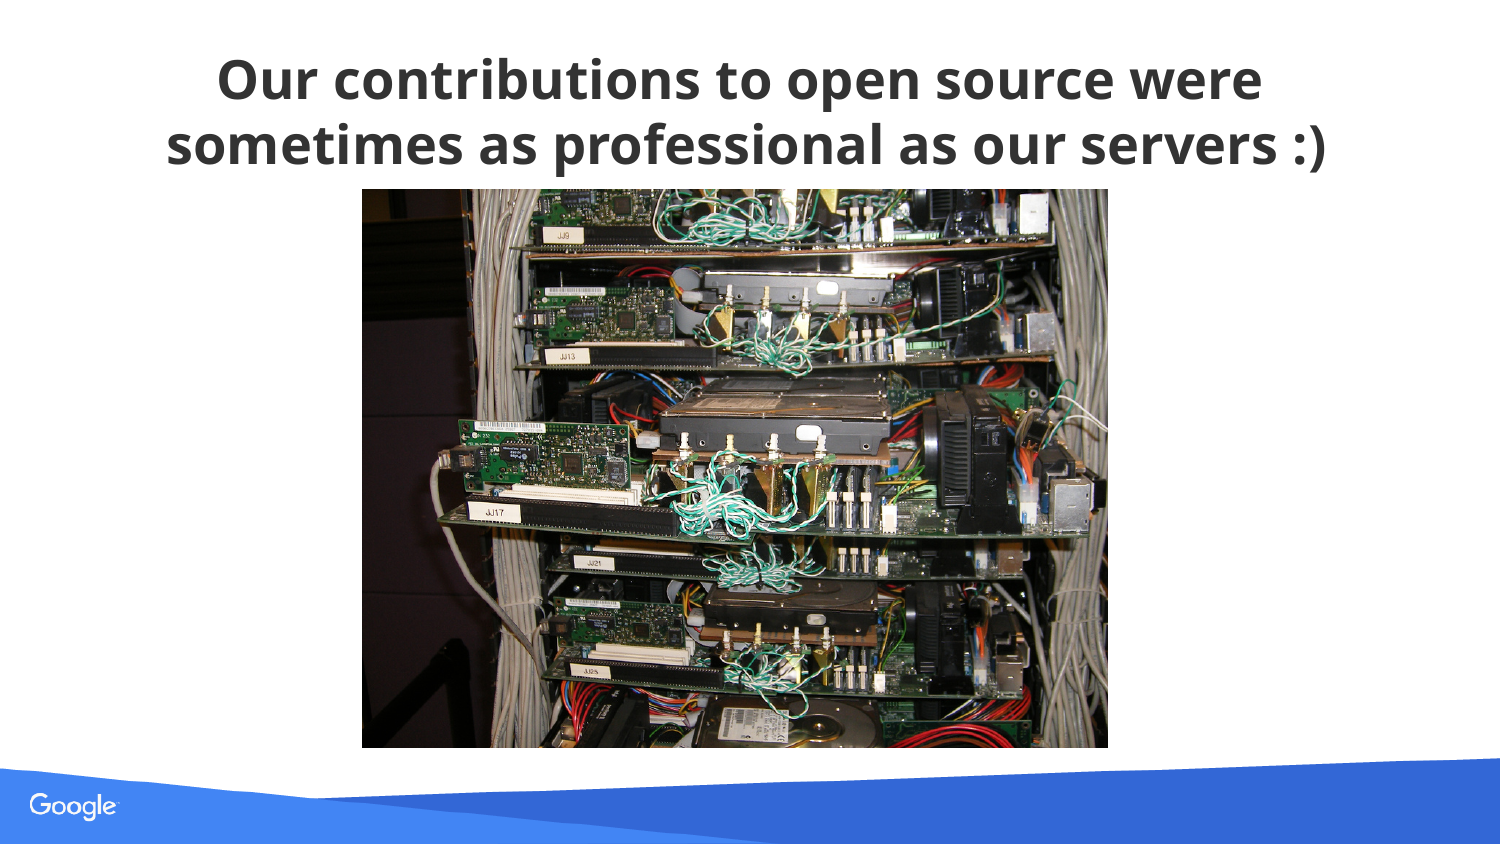

Our contributions to open source were
sometimes as professional as our servers :)